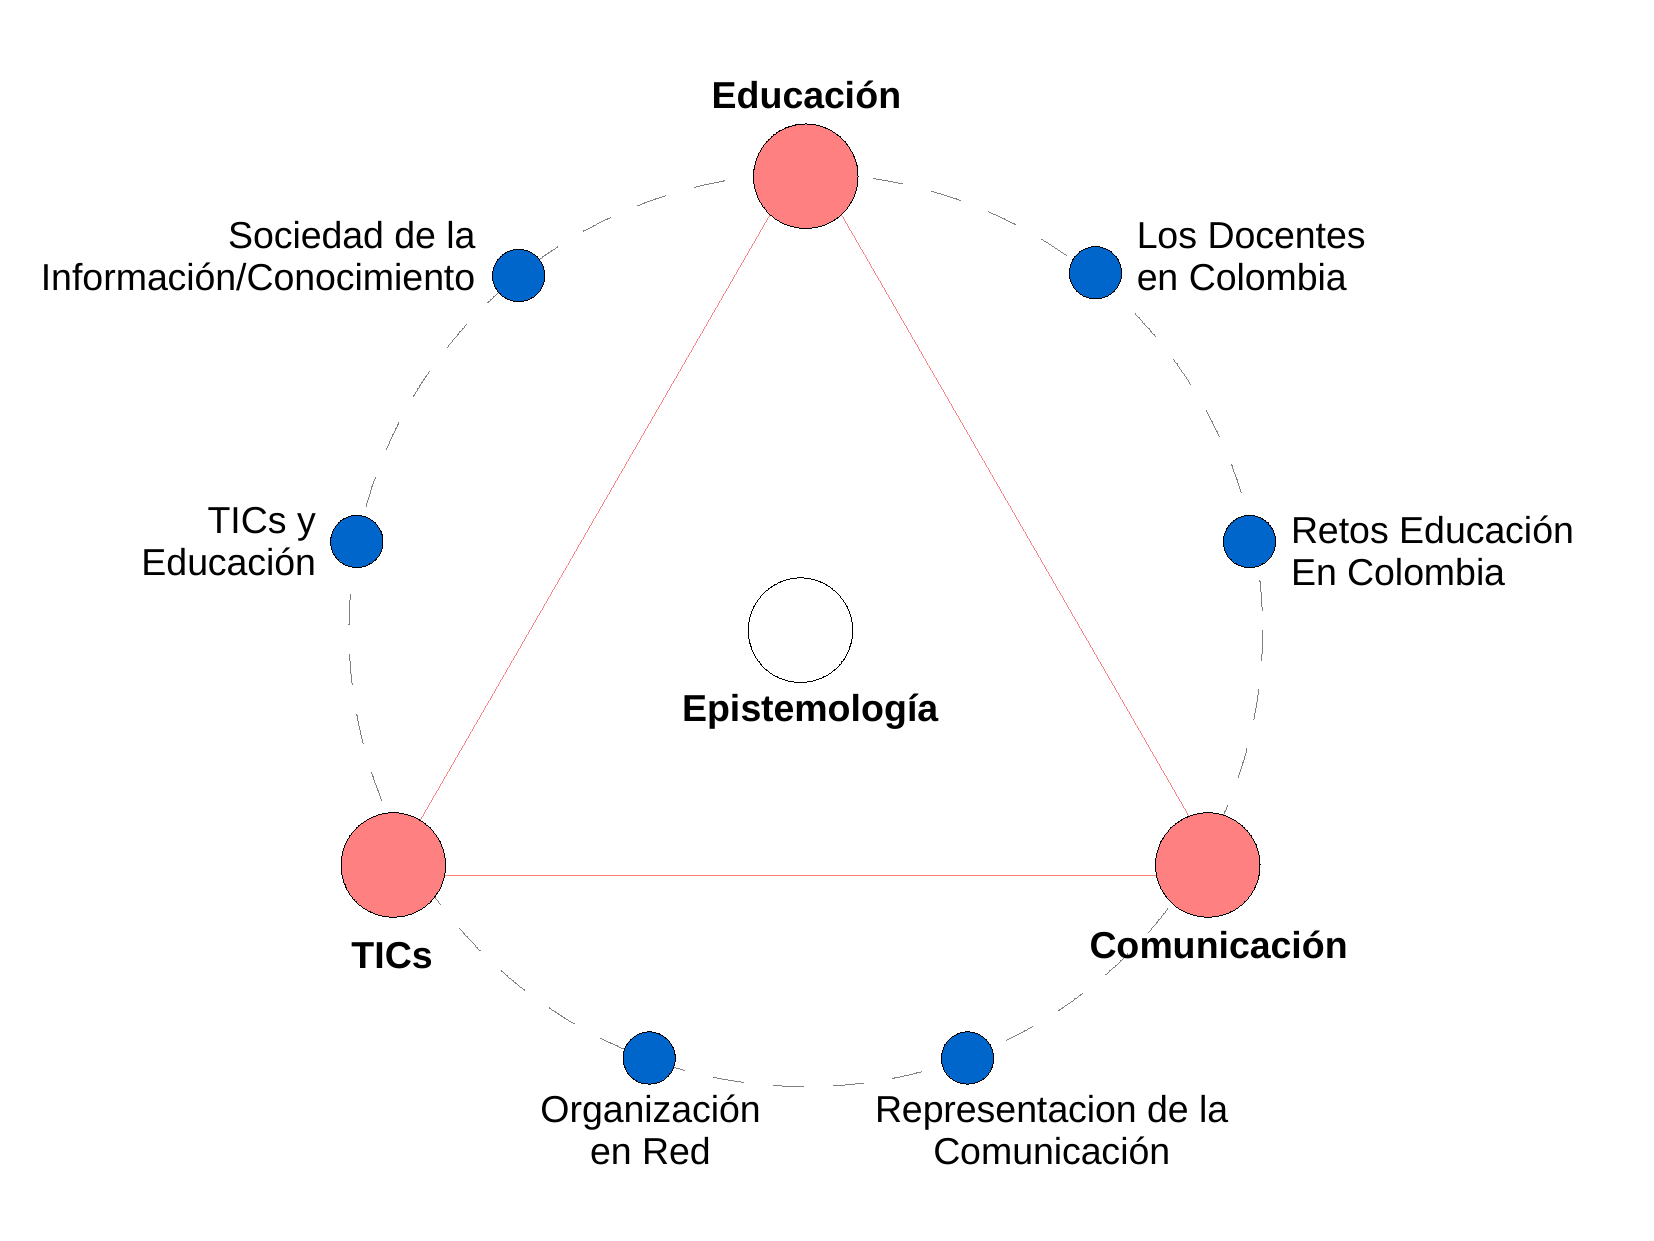

Educación
Sociedad de la
Información/Conocimiento
Los Docentes
en Colombia
TICs y
Educación
Retos Educación
En Colombia
Organización
en Red
Representacion de la
Comunicación
Epistemología
Comunicación
TICs